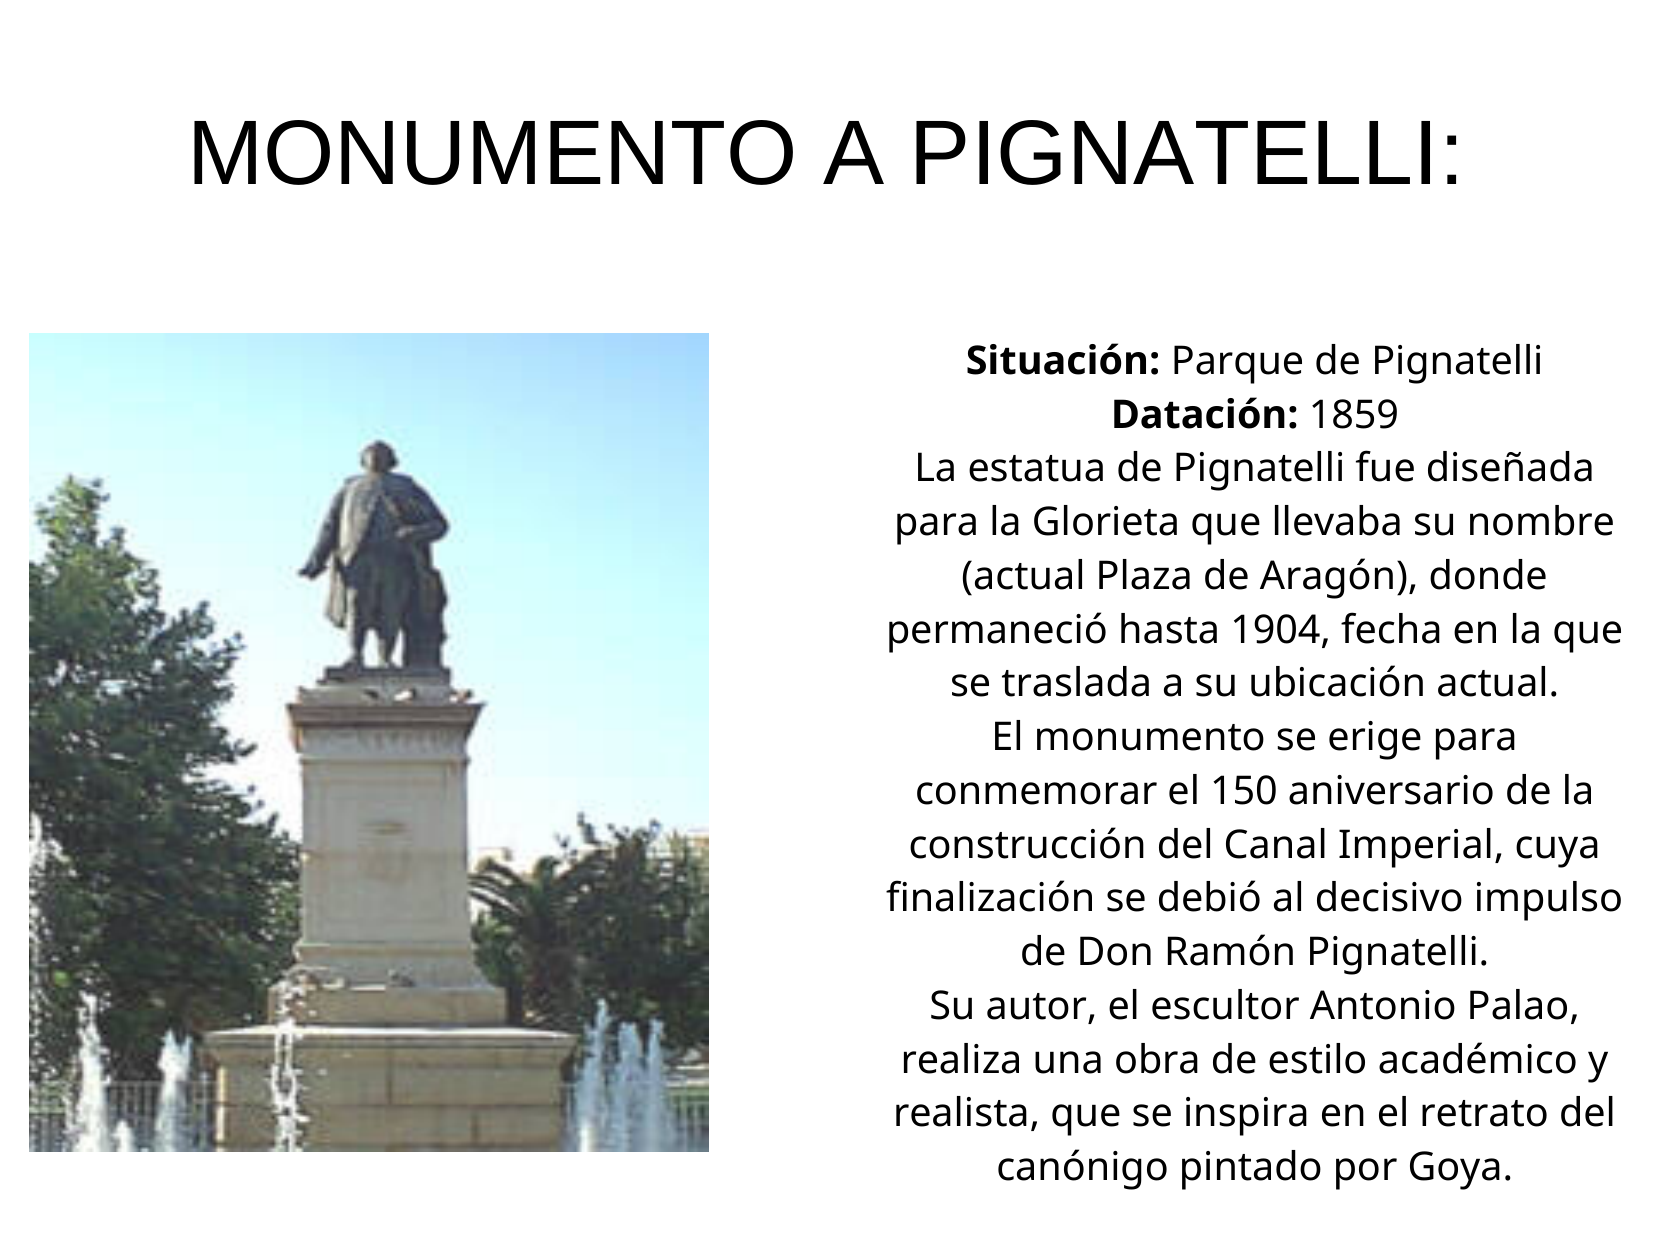

# MONUMENTO A PIGNATELLI:
Situación: Parque de Pignatelli
Datación: 1859
La estatua de Pignatelli fue diseñada para la Glorieta que llevaba su nombre (actual Plaza de Aragón), donde permaneció hasta 1904, fecha en la que se traslada a su ubicación actual.
El monumento se erige para conmemorar el 150 aniversario de la construcción del Canal Imperial, cuya finalización se debió al decisivo impulso de Don Ramón Pignatelli.
Su autor, el escultor Antonio Palao, realiza una obra de estilo académico y realista, que se inspira en el retrato del canónigo pintado por Goya.